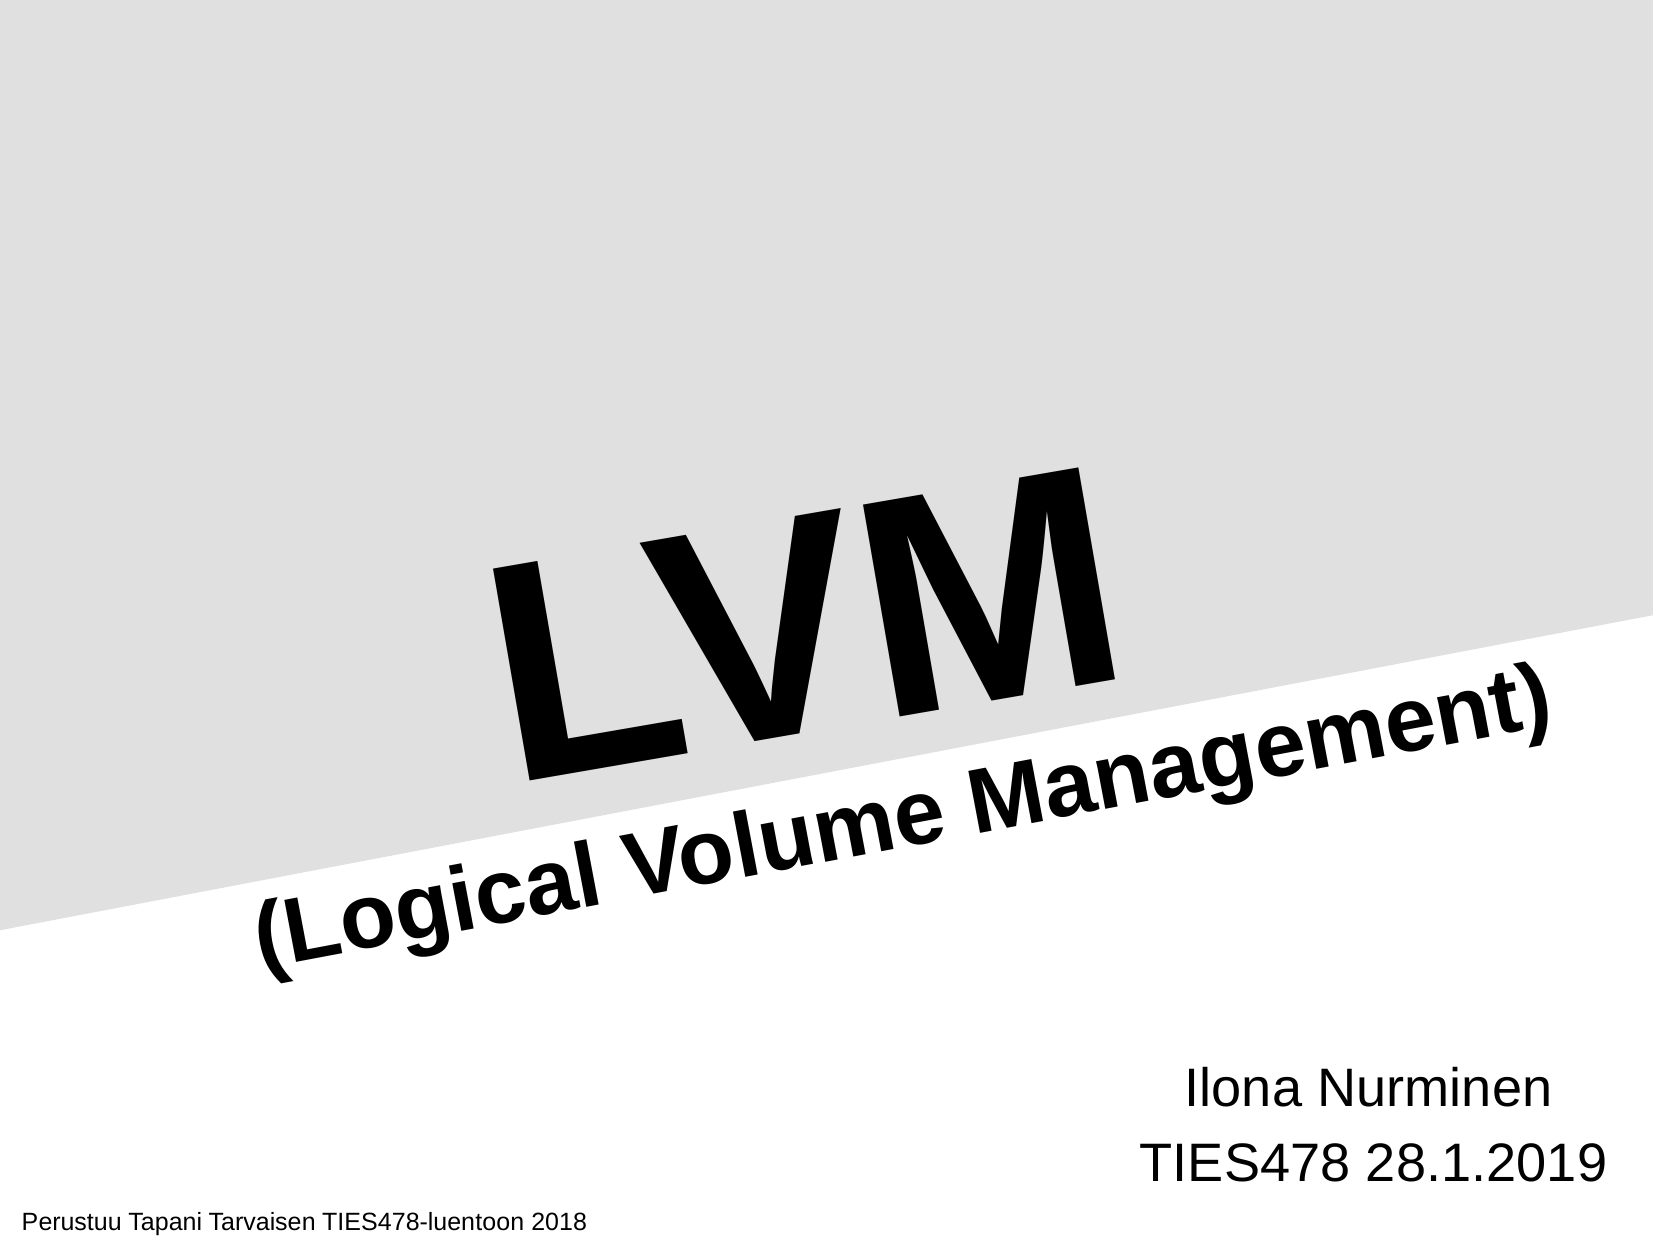

LVM
# (Logical Volume Management)
Ilona Nurminen
TIES478 28.1.2019
Perustuu Tapani Tarvaisen TIES478-luentoon 2018